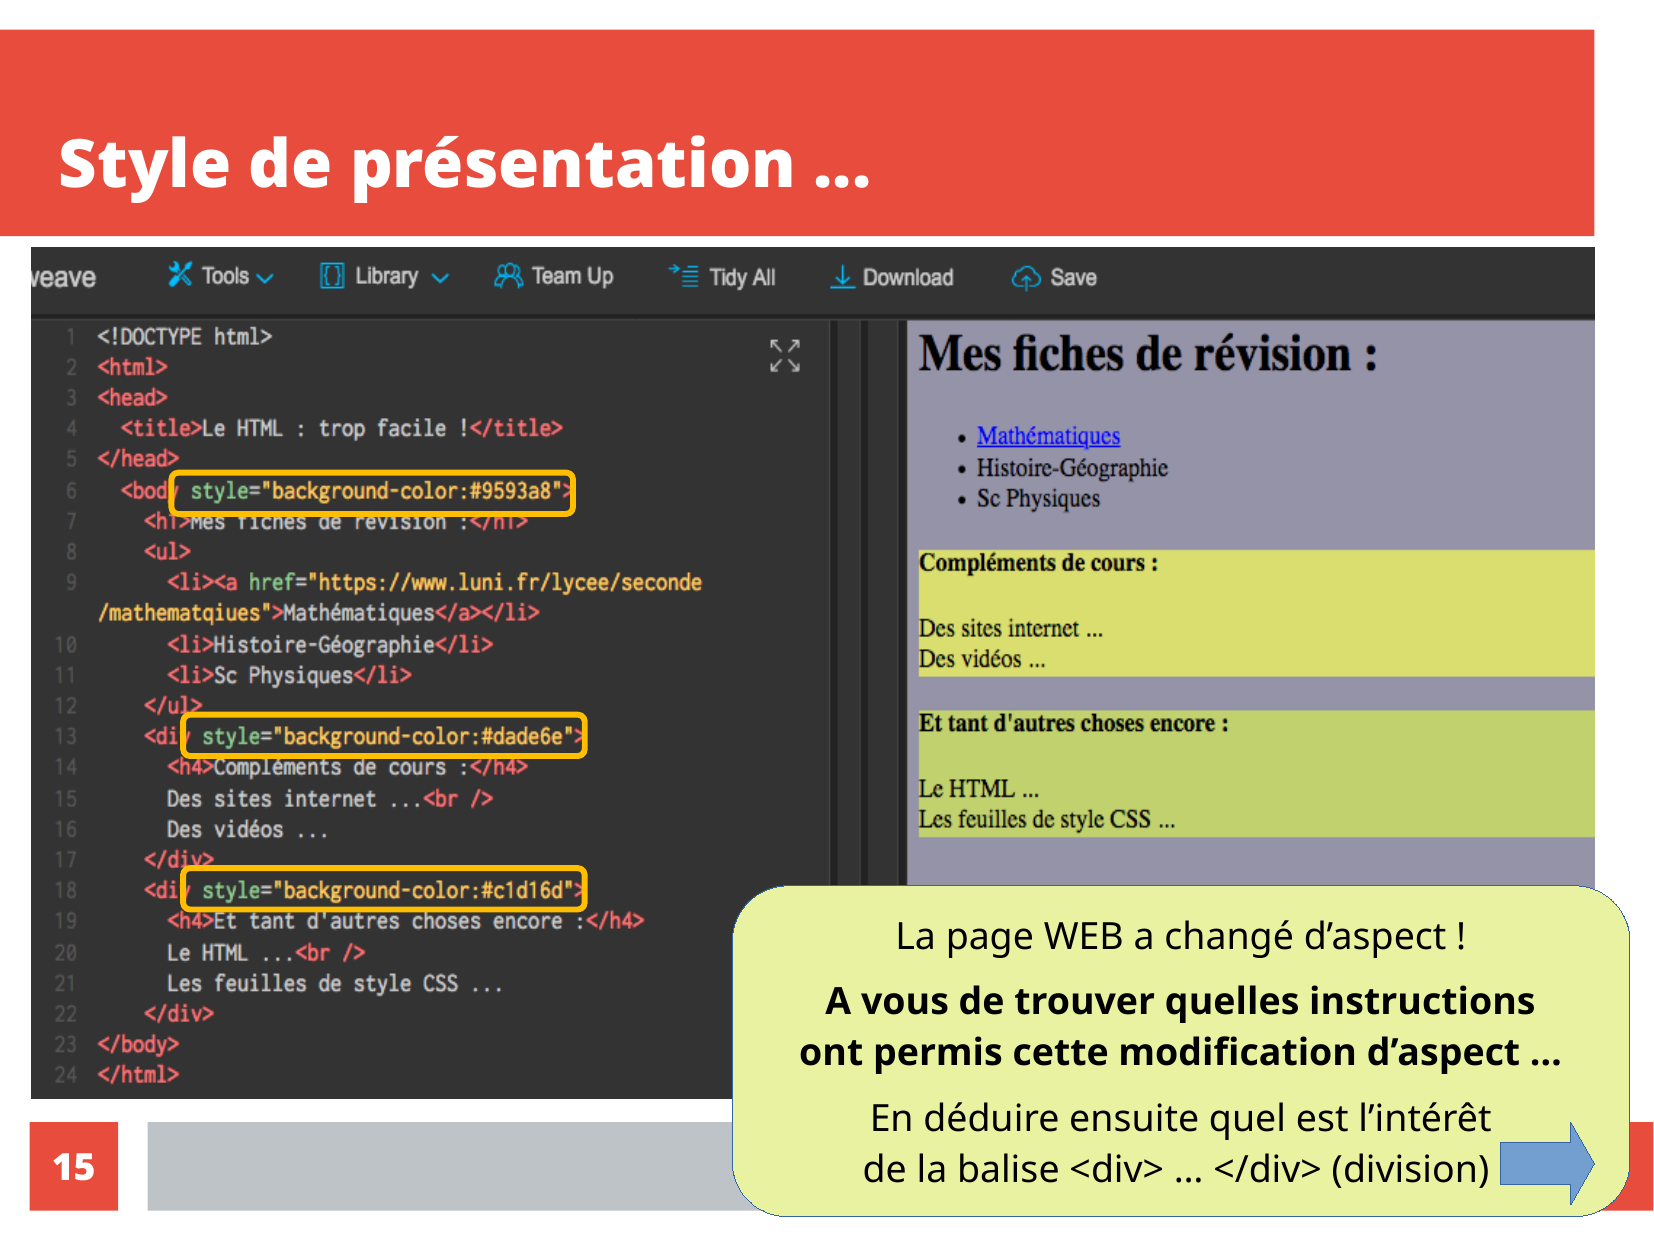

# Style de présentation ...
La page WEB a changé d’aspect !
A vous de trouver quelles instructions
ont permis cette modification d’aspect …
En déduire ensuite quel est l’intérêt
de la balise <div> … </div> (division)
15